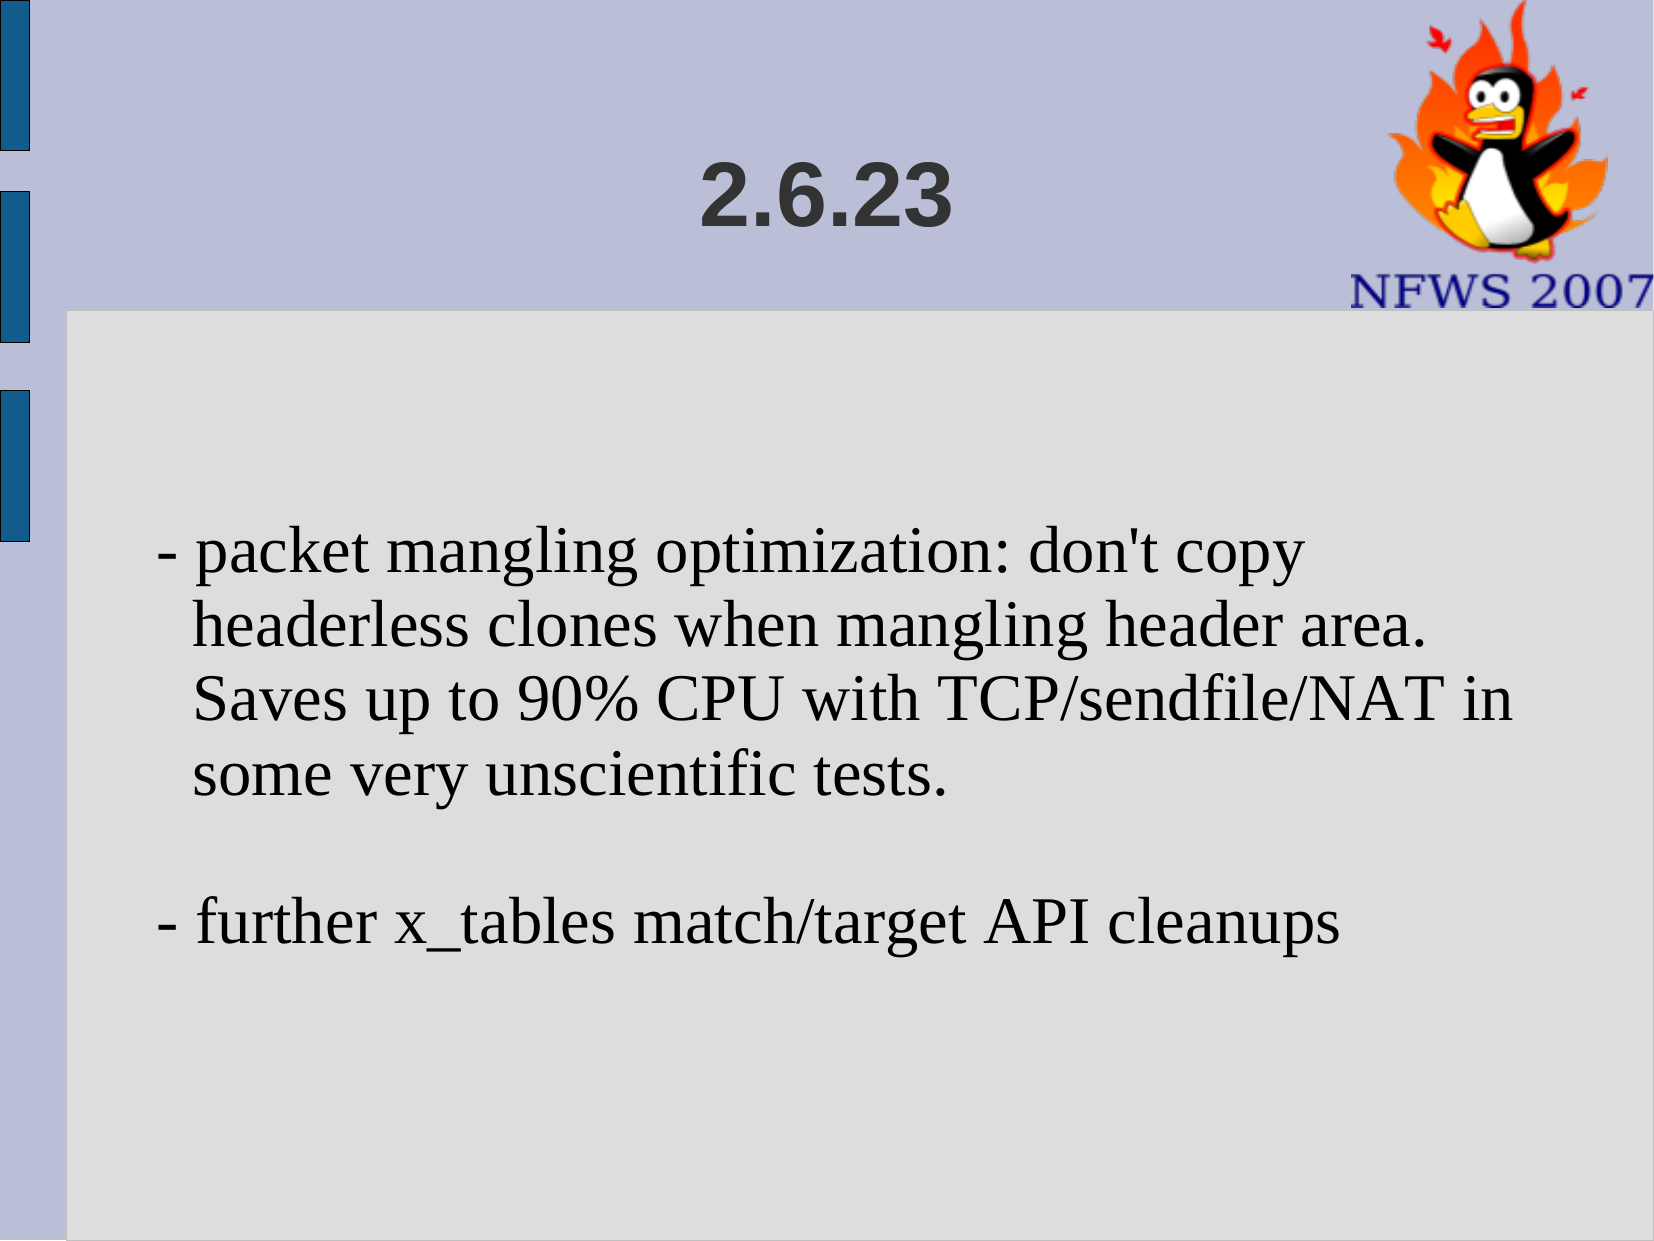

# 2.6.23
- packet mangling optimization: don't copy headerless clones when mangling header area. Saves up to 90% CPU with TCP/sendfile/NAT in some very unscientific tests.
- further x_tables match/target API cleanups